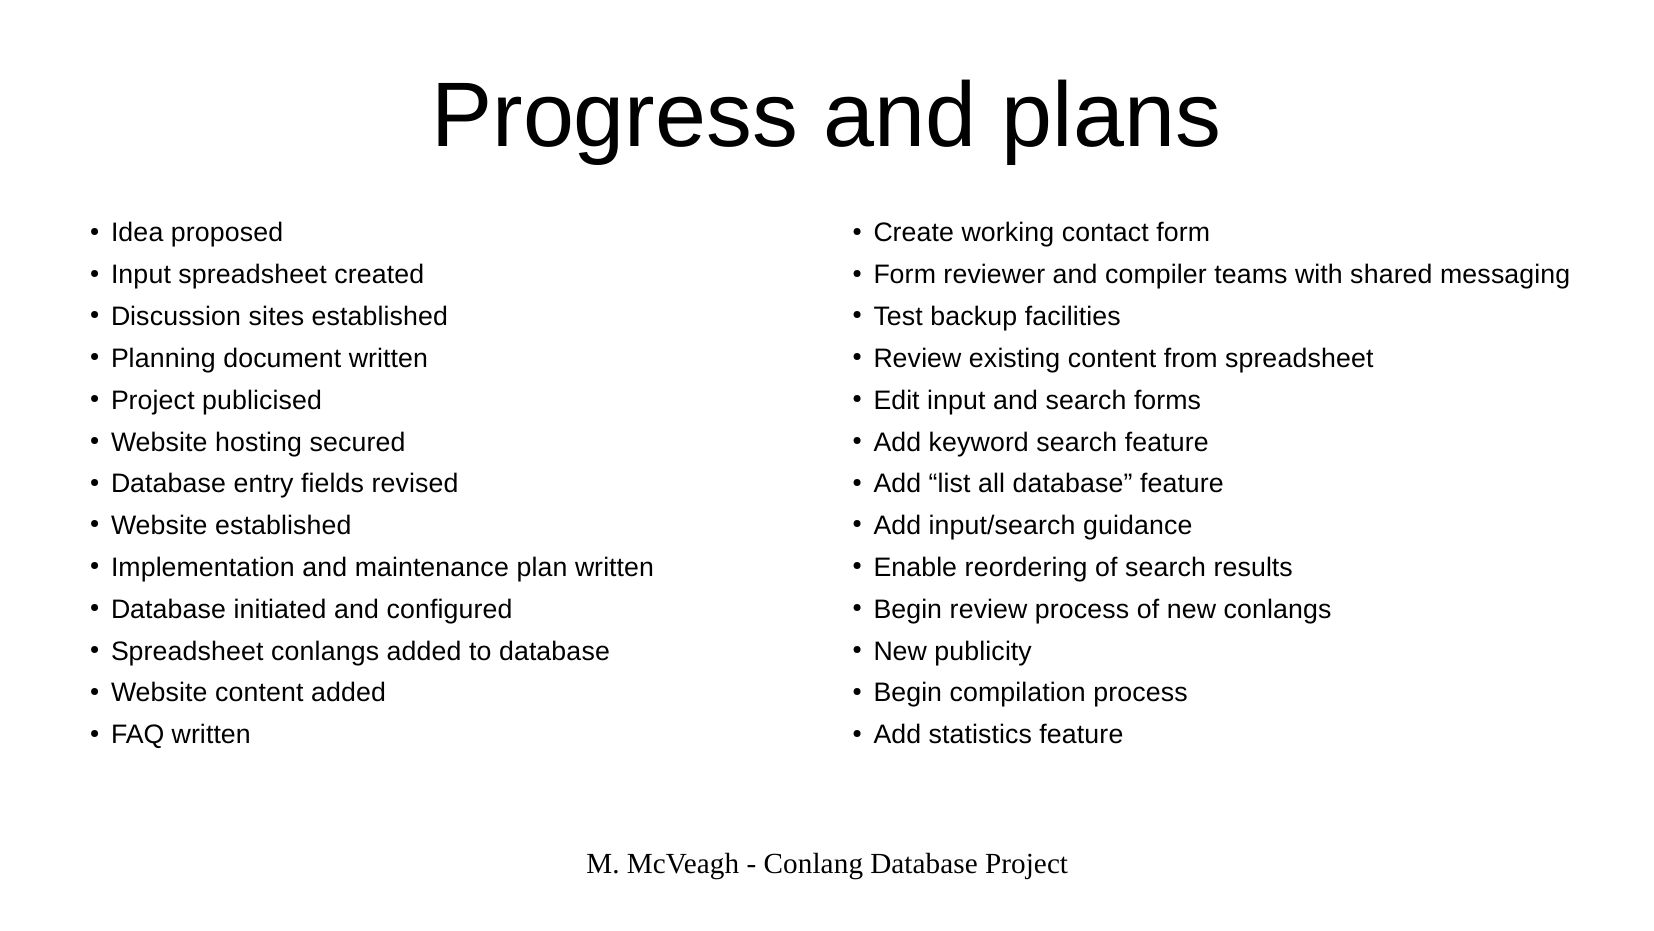

# Progress and plans
Idea proposed
Input spreadsheet created
Discussion sites established
Planning document written
Project publicised
Website hosting secured
Database entry fields revised
Website established
Implementation and maintenance plan written
Database initiated and configured
Spreadsheet conlangs added to database
Website content added
FAQ written
Create working contact form
Form reviewer and compiler teams with shared messaging
Test backup facilities
Review existing content from spreadsheet
Edit input and search forms
Add keyword search feature
Add “list all database” feature
Add input/search guidance
Enable reordering of search results
Begin review process of new conlangs
New publicity
Begin compilation process
Add statistics feature
M. McVeagh - Conlang Database Project